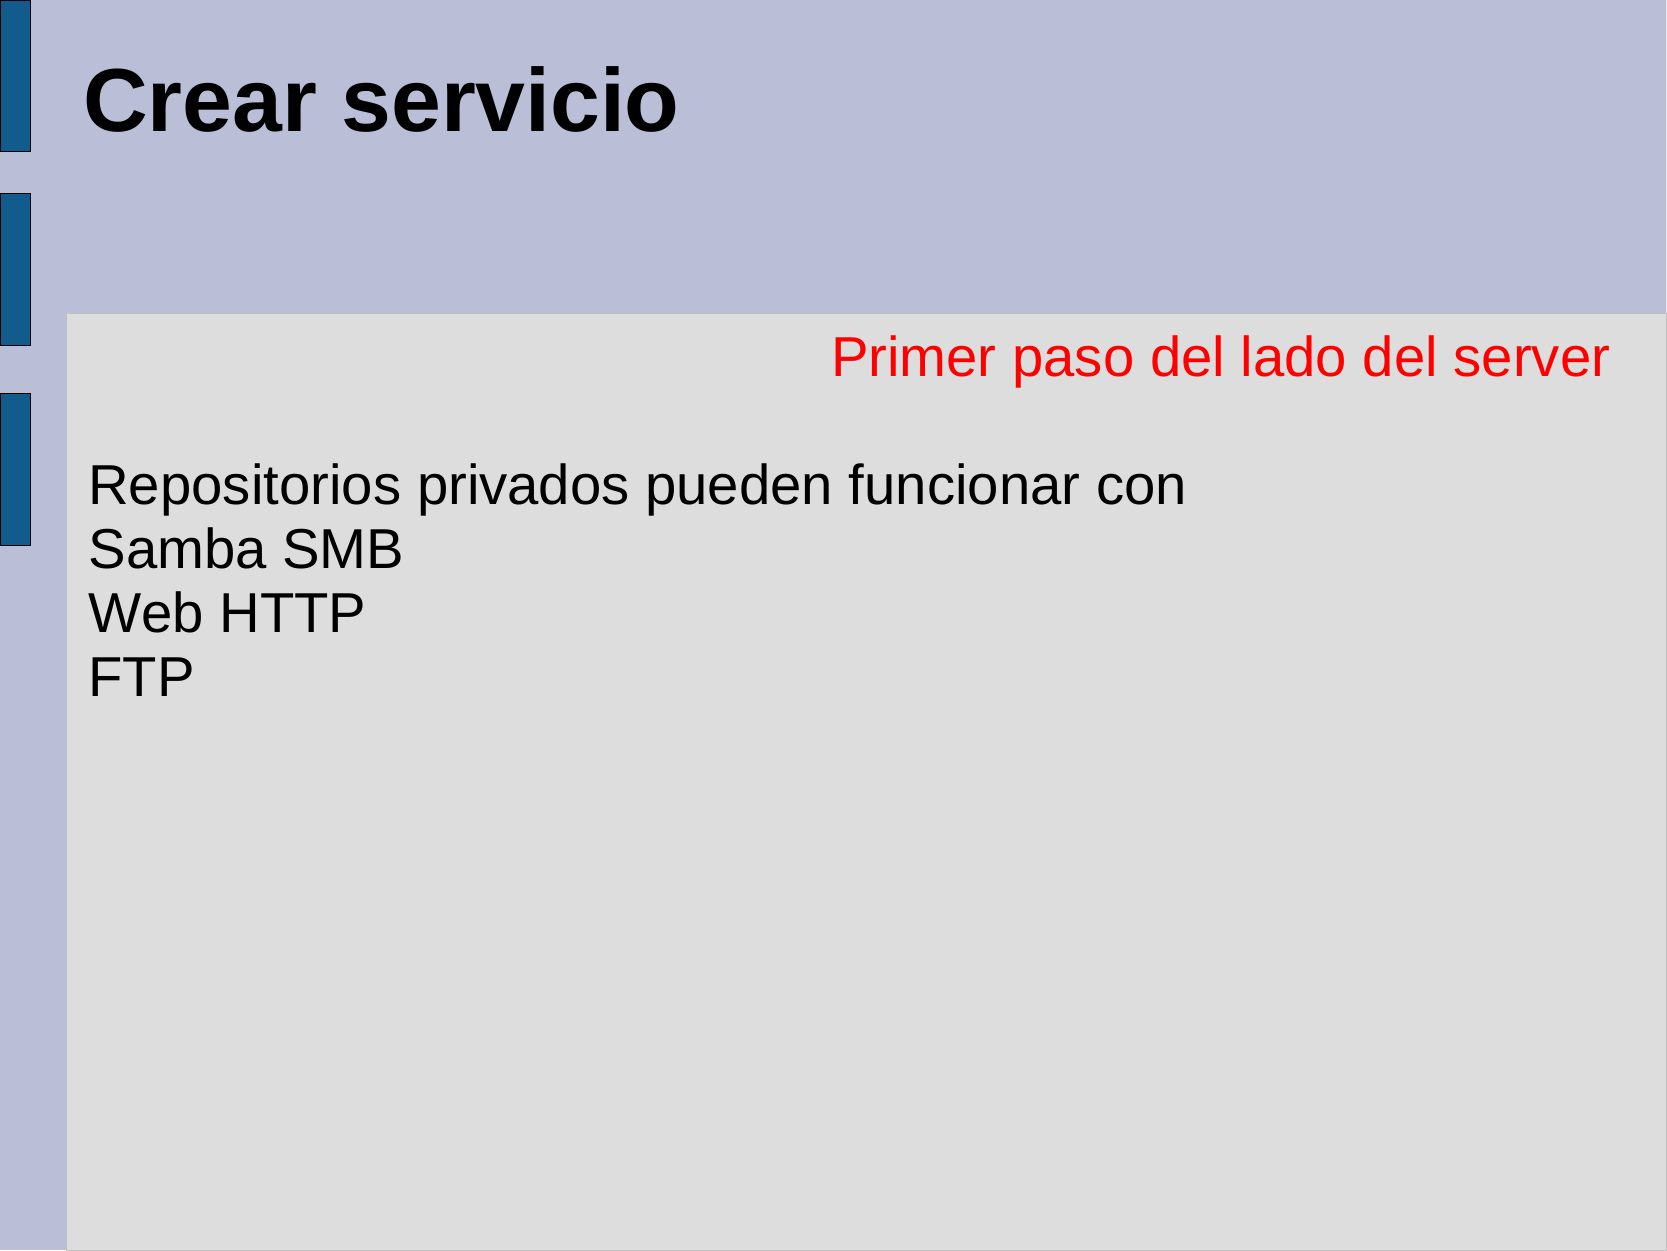

# Crear servicio
Primer paso del lado del server
Repositorios privados pueden funcionar con
Samba SMB
Web HTTP
FTP